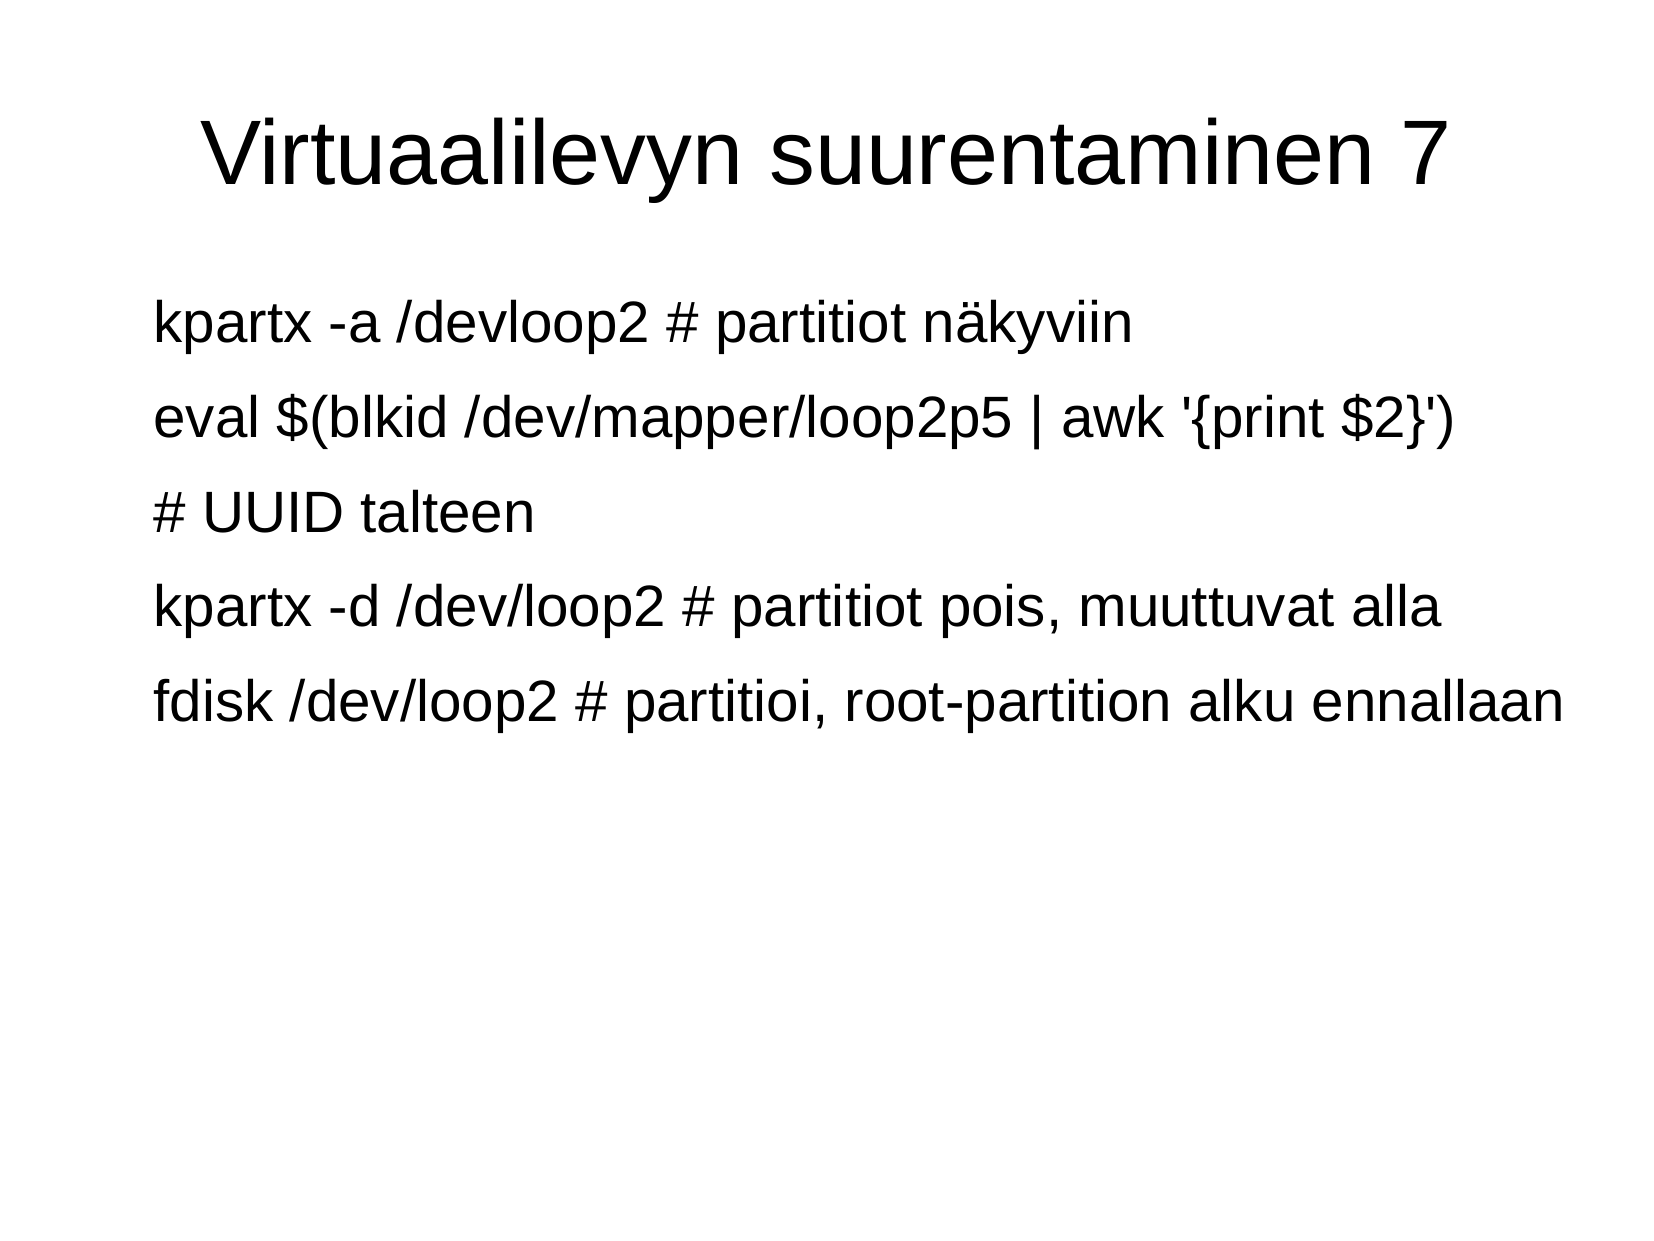

# Virtuaalilevyn suurentaminen 7
kpartx -a /devloop2 # partitiot näkyviin
eval $(blkid /dev/mapper/loop2p5 | awk '{print $2}')
# UUID talteen
kpartx -d /dev/loop2 # partitiot pois, muuttuvat alla
fdisk /dev/loop2 # partitioi, root-partition alku ennallaan